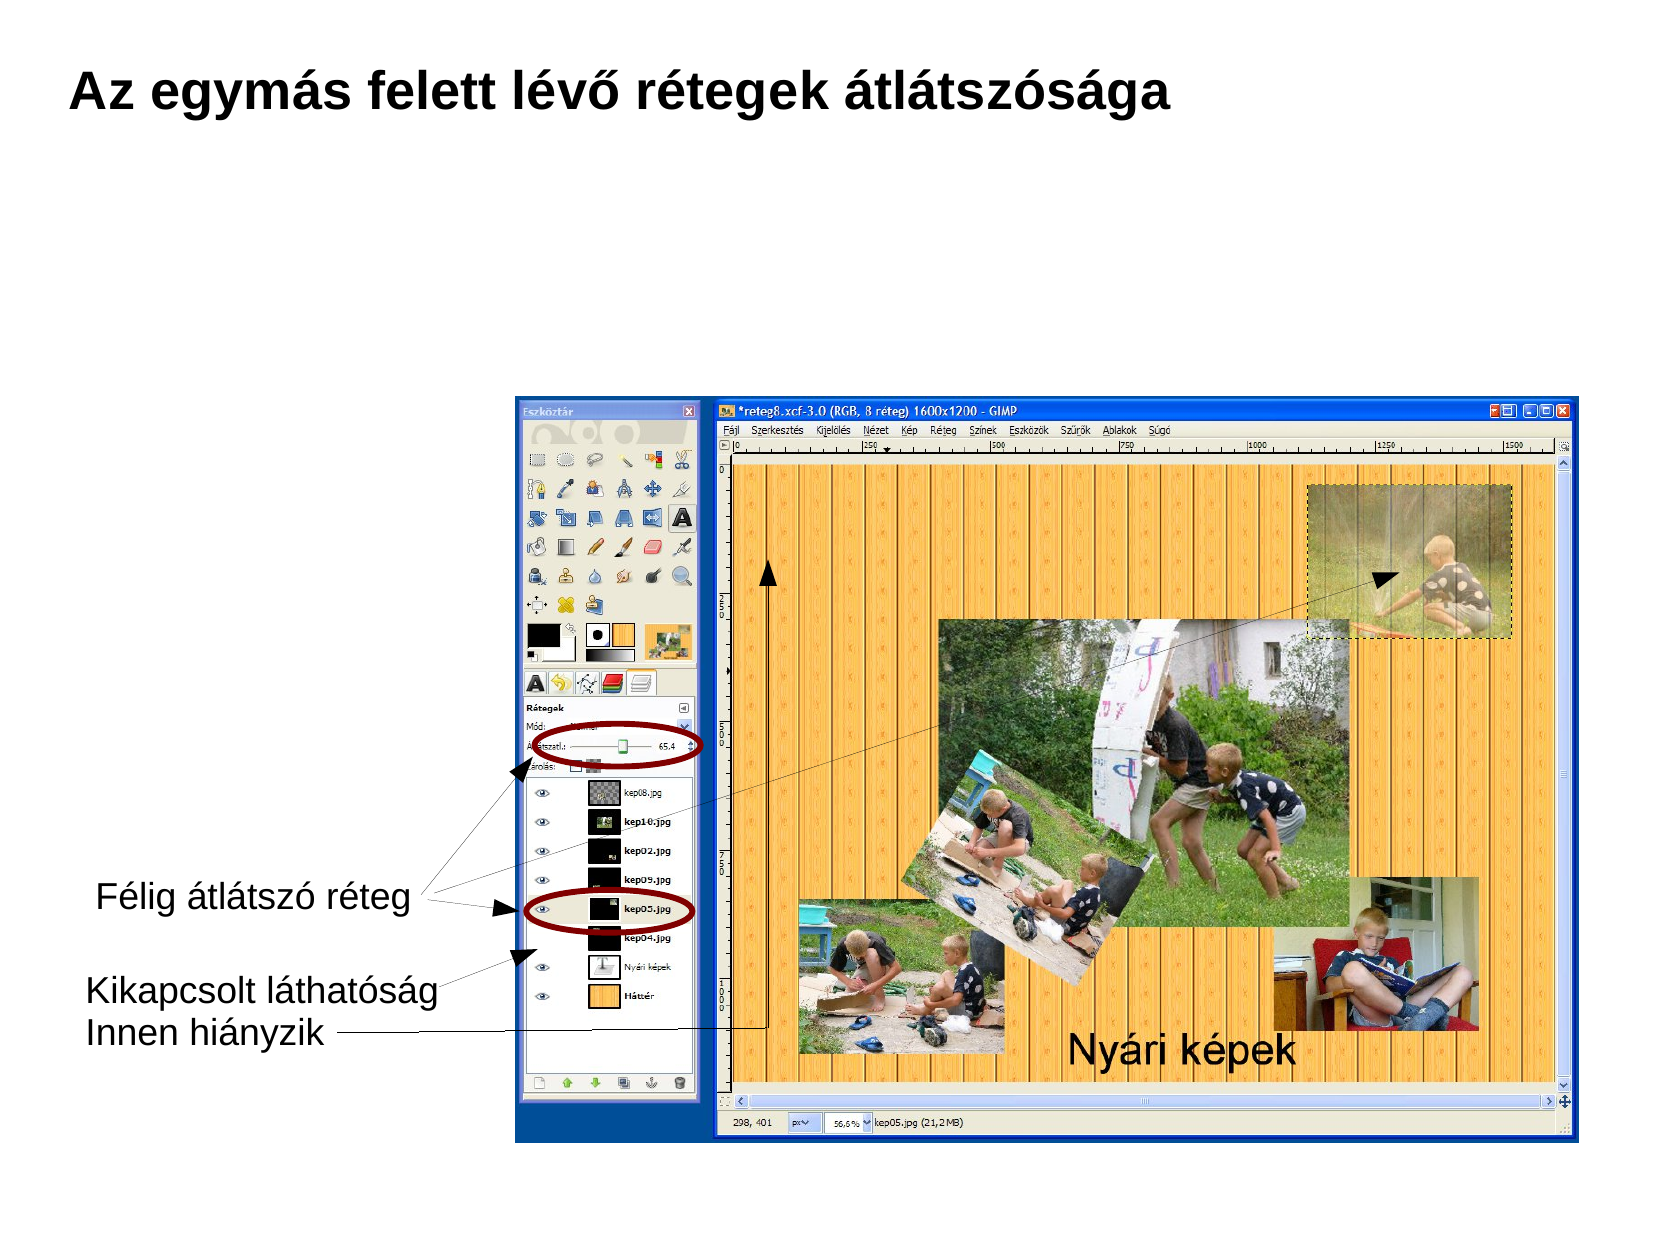

Az egymás felett lévő rétegek átlátszósága
Félig átlátszó réteg
Kikapcsolt láthatóság
Innen hiányzik